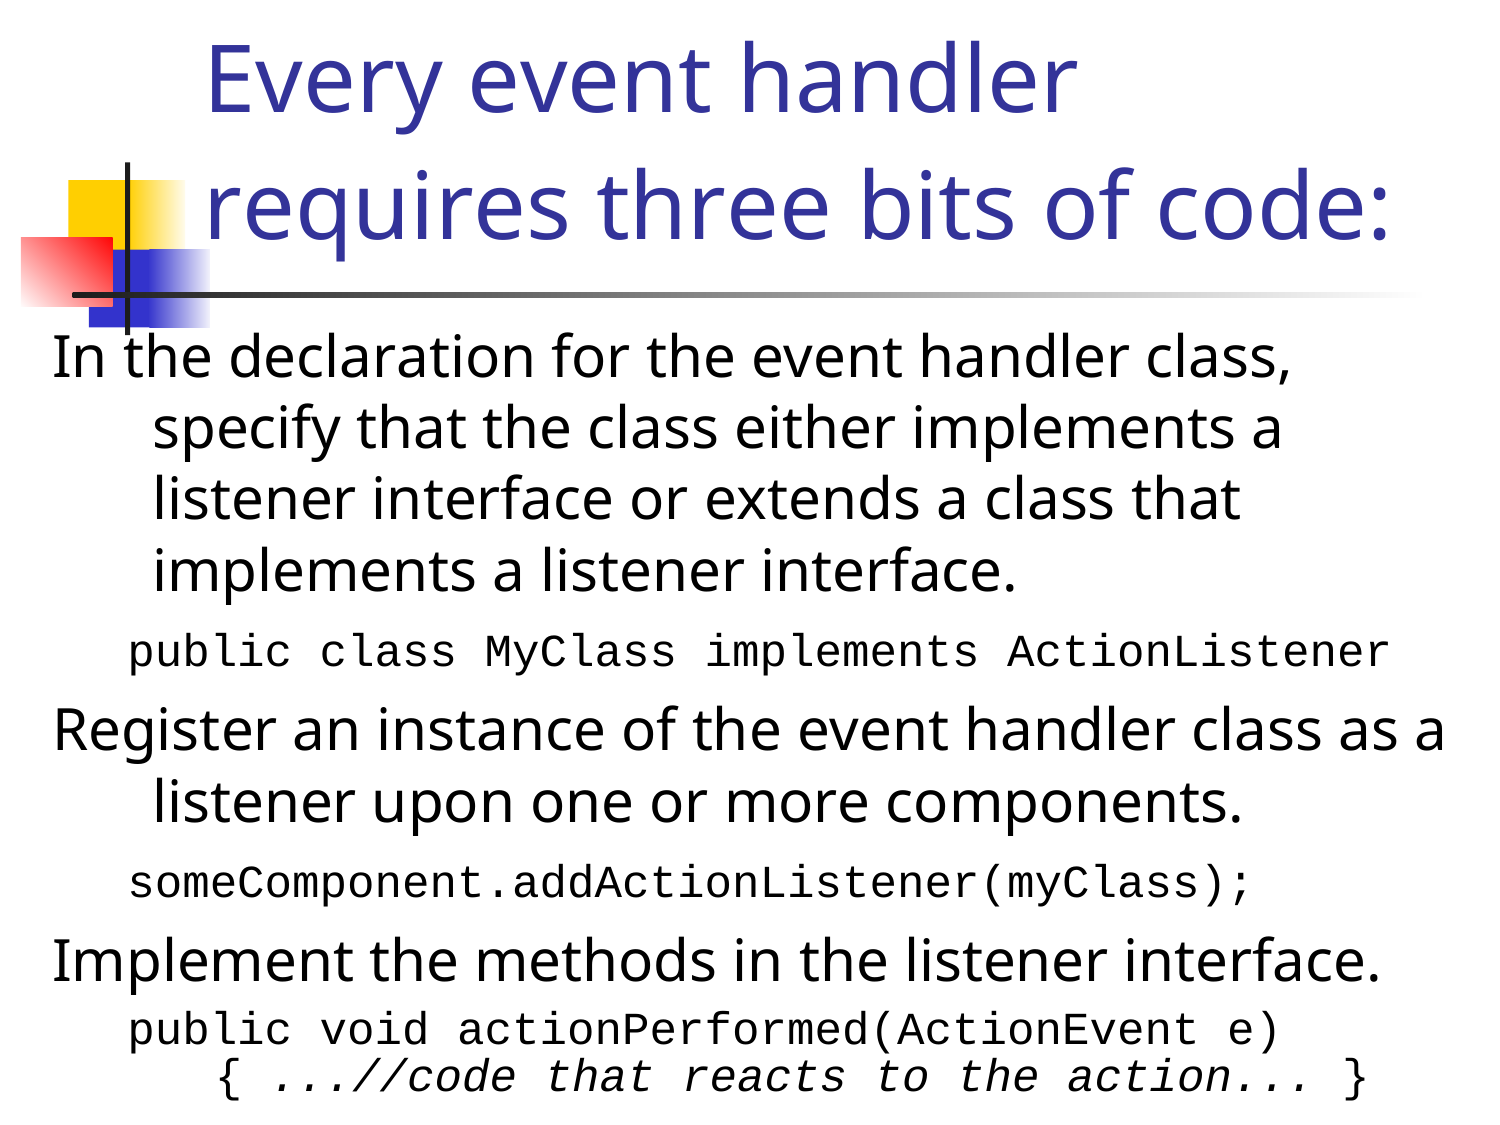

# Every event handler requires three bits of code:
In the declaration for the event handler class, specify that the class either implements a listener interface or extends a class that implements a listener interface.
public class MyClass implements ActionListener
Register an instance of the event handler class as a listener upon one or more components.
someComponent.addActionListener(myClass);
Implement the methods in the listener interface.
public void actionPerformed(ActionEvent e) { ...//code that reacts to the action... }